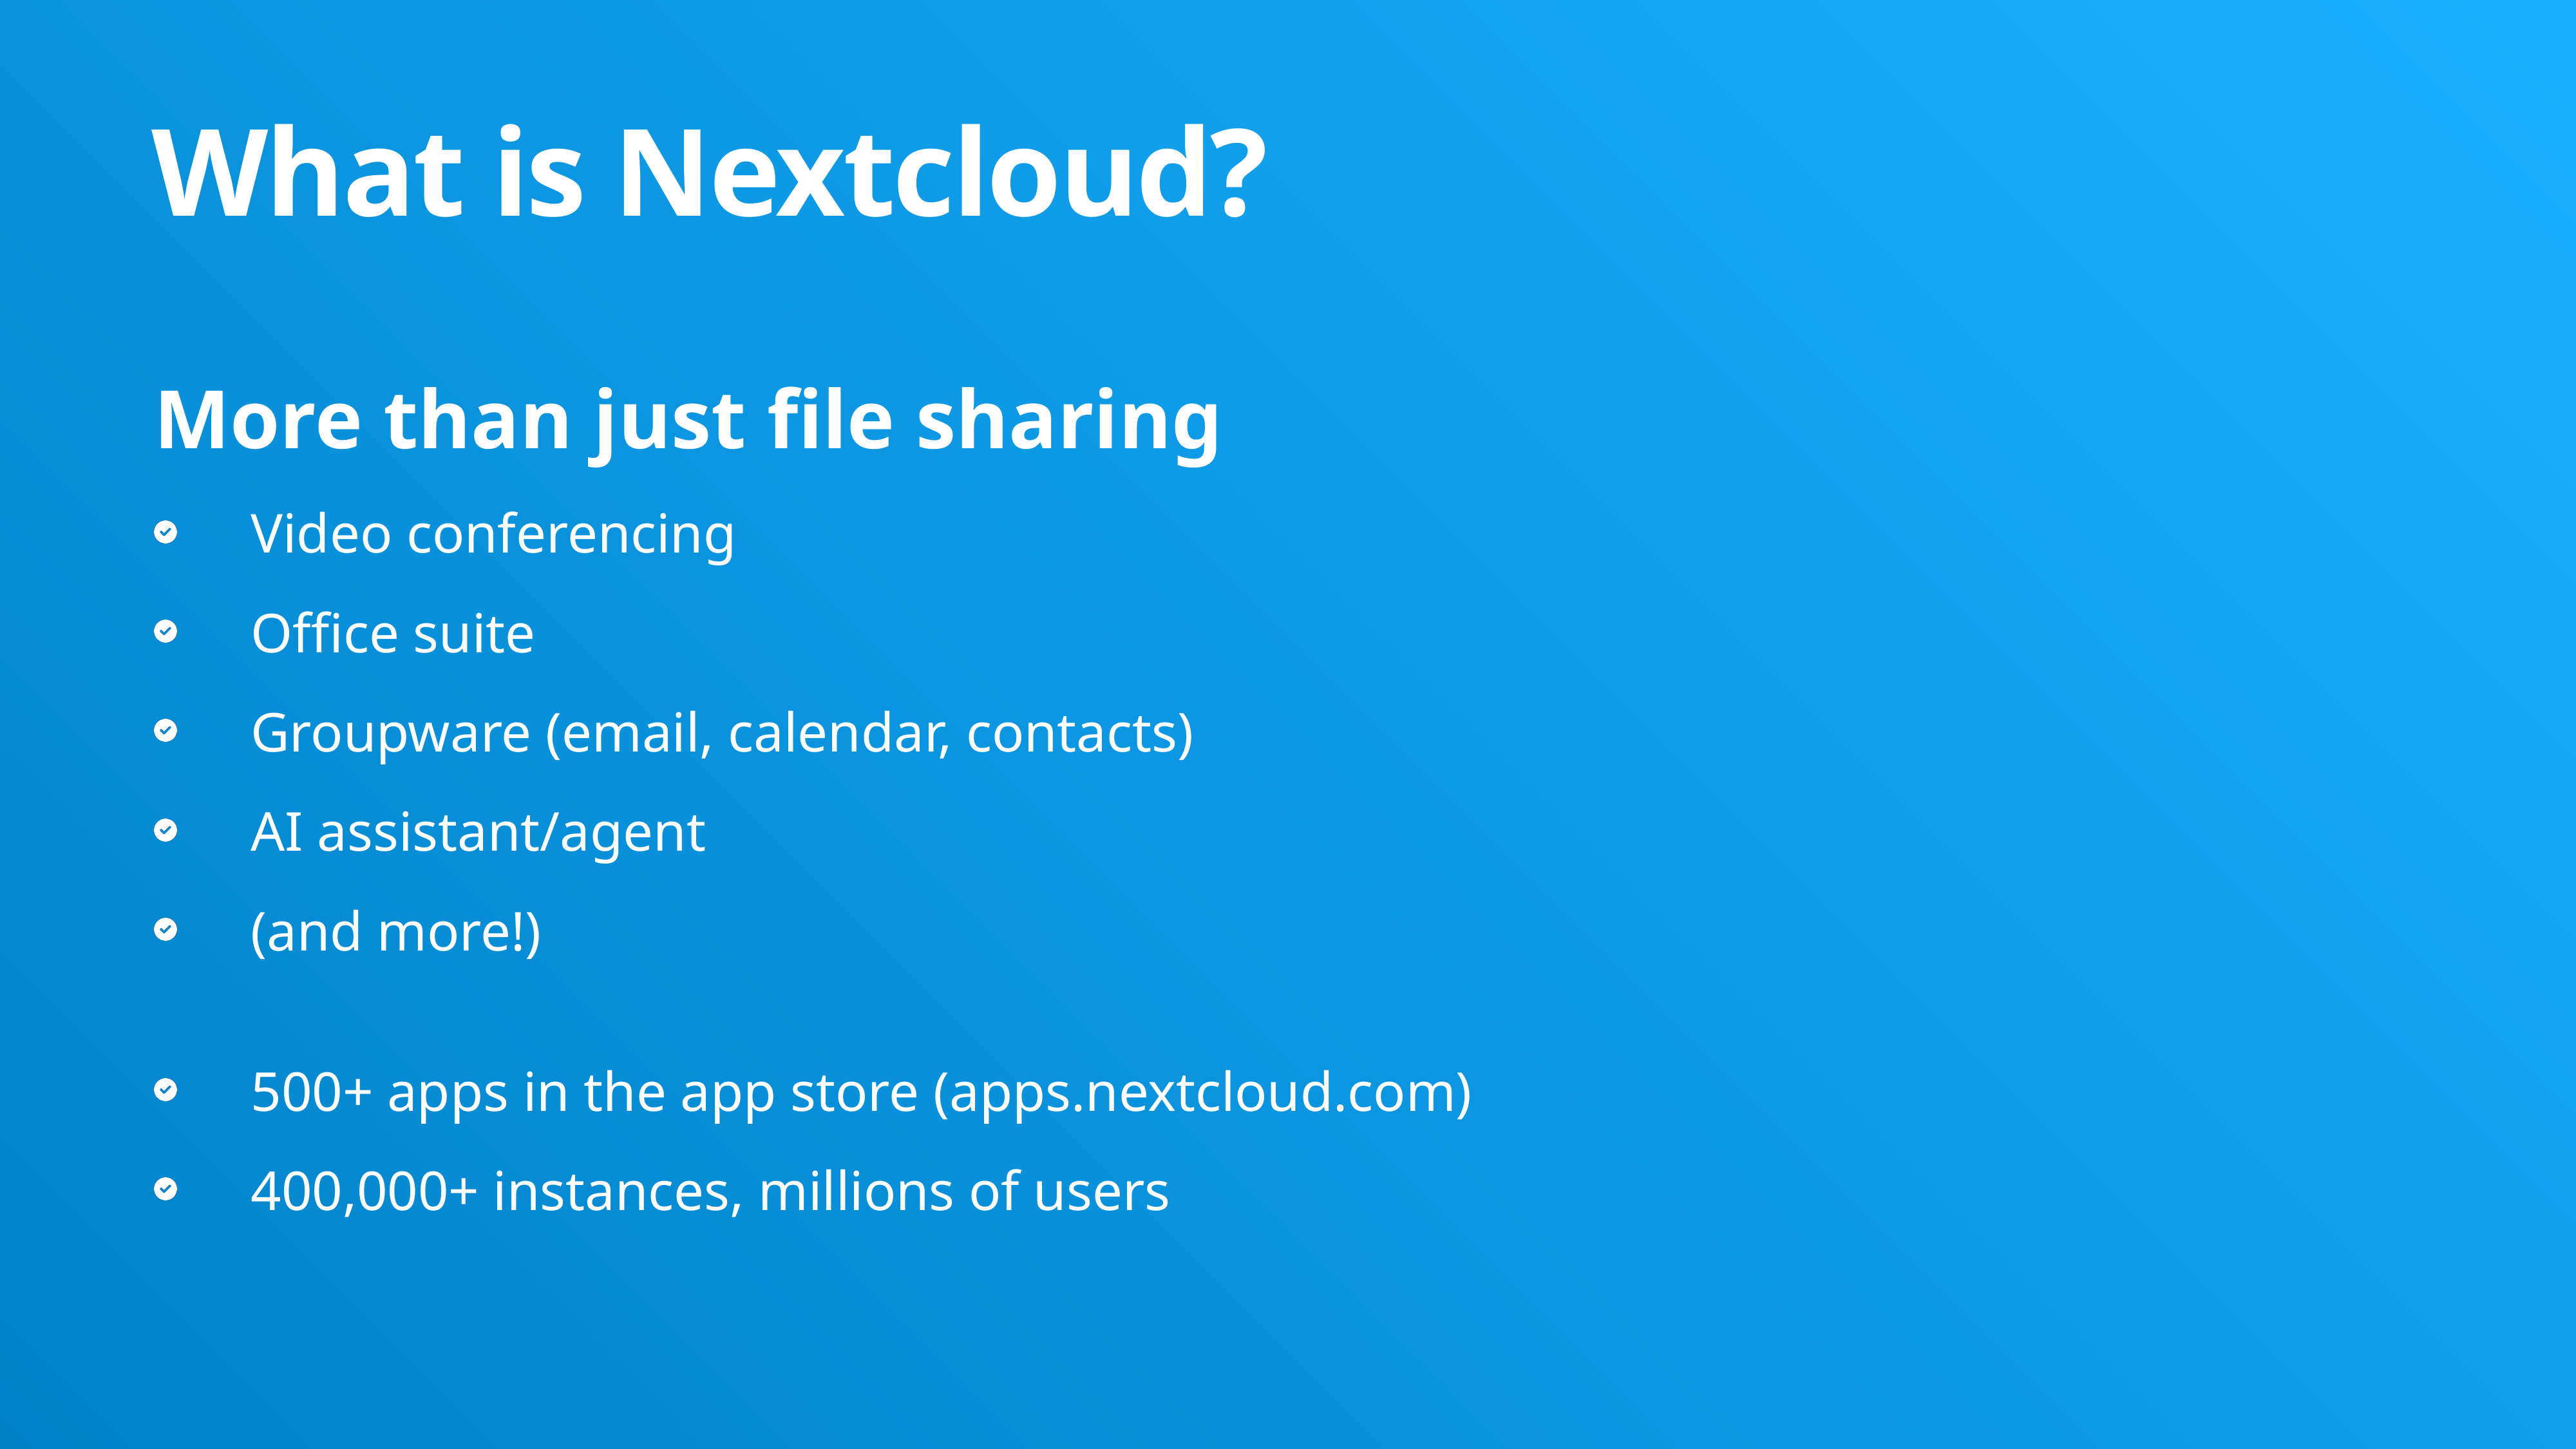

# What is Nextcloud?
More than just file sharing
Video conferencing
Office suite
Groupware (email, calendar, contacts)
AI assistant/agent
(and more!)
500+ apps in the app store (apps.nextcloud.com)
400,000+ instances, millions of users